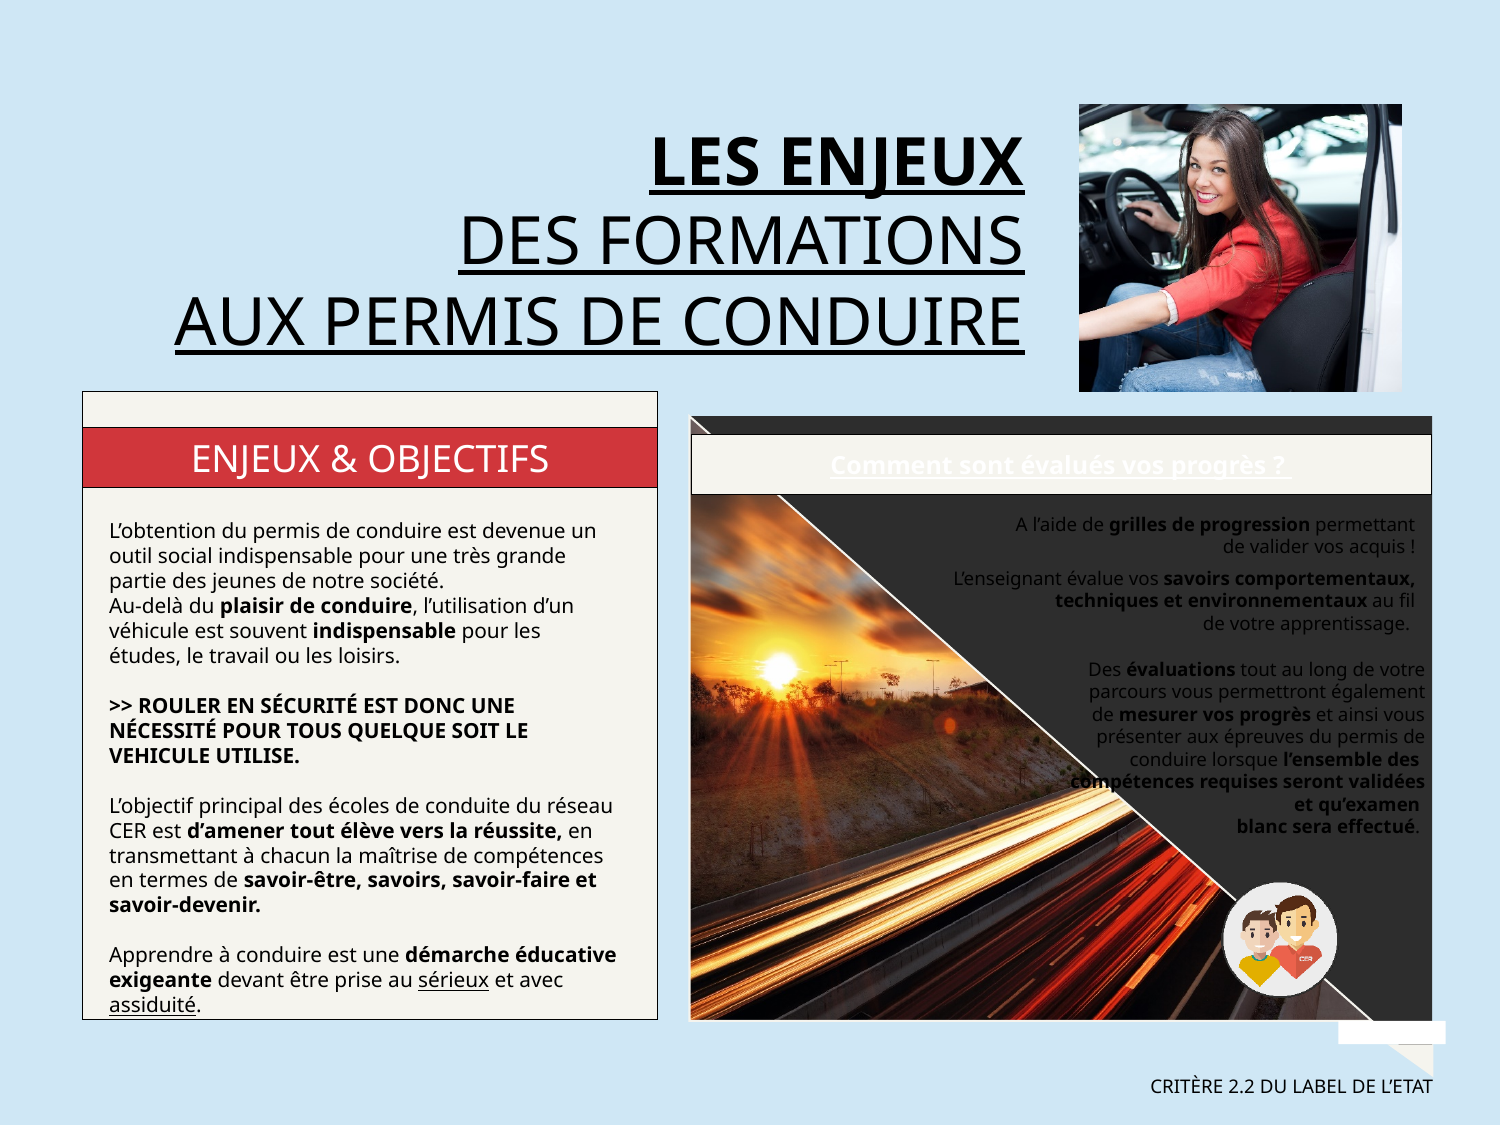

LES ENJEUX
DES FORMATIONS
AUX PERMIS DE CONDUIRE
ENJEUX & OBJECTIFS
Comment sont évalués vos progrès ?
A l’aide de grilles de progression permettant
de valider vos acquis !
L’obtention du permis de conduire est devenue un outil social indispensable pour une très grande partie des jeunes de notre société.
Au-delà du plaisir de conduire, l’utilisation d’un véhicule est souvent indispensable pour les études, le travail ou les loisirs.
>> ROULER EN SÉCURITÉ EST DONC UNE
NÉCESSITÉ POUR TOUS QUELQUE SOIT LE VEHICULE UTILISE.
L’objectif principal des écoles de conduite du réseau CER est d’amener tout élève vers la réussite, en transmettant à chacun la maîtrise de compétences en termes de savoir-être, savoirs, savoir-faire et savoir-devenir.
Apprendre à conduire est une démarche éducative exigeante devant être prise au sérieux et avec assiduité.
L’enseignant évalue vos savoirs comportementaux, techniques et environnementaux au fil
de votre apprentissage.
Des évaluations tout au long de votre parcours vous permettront également de mesurer vos progrès et ainsi vous présenter aux épreuves du permis de conduire lorsque l’ensemble des 	compétences requises seront validées et qu’examen
blanc sera effectué.
CRITÈRE 2.2 DU LABEL DE L’ETAT